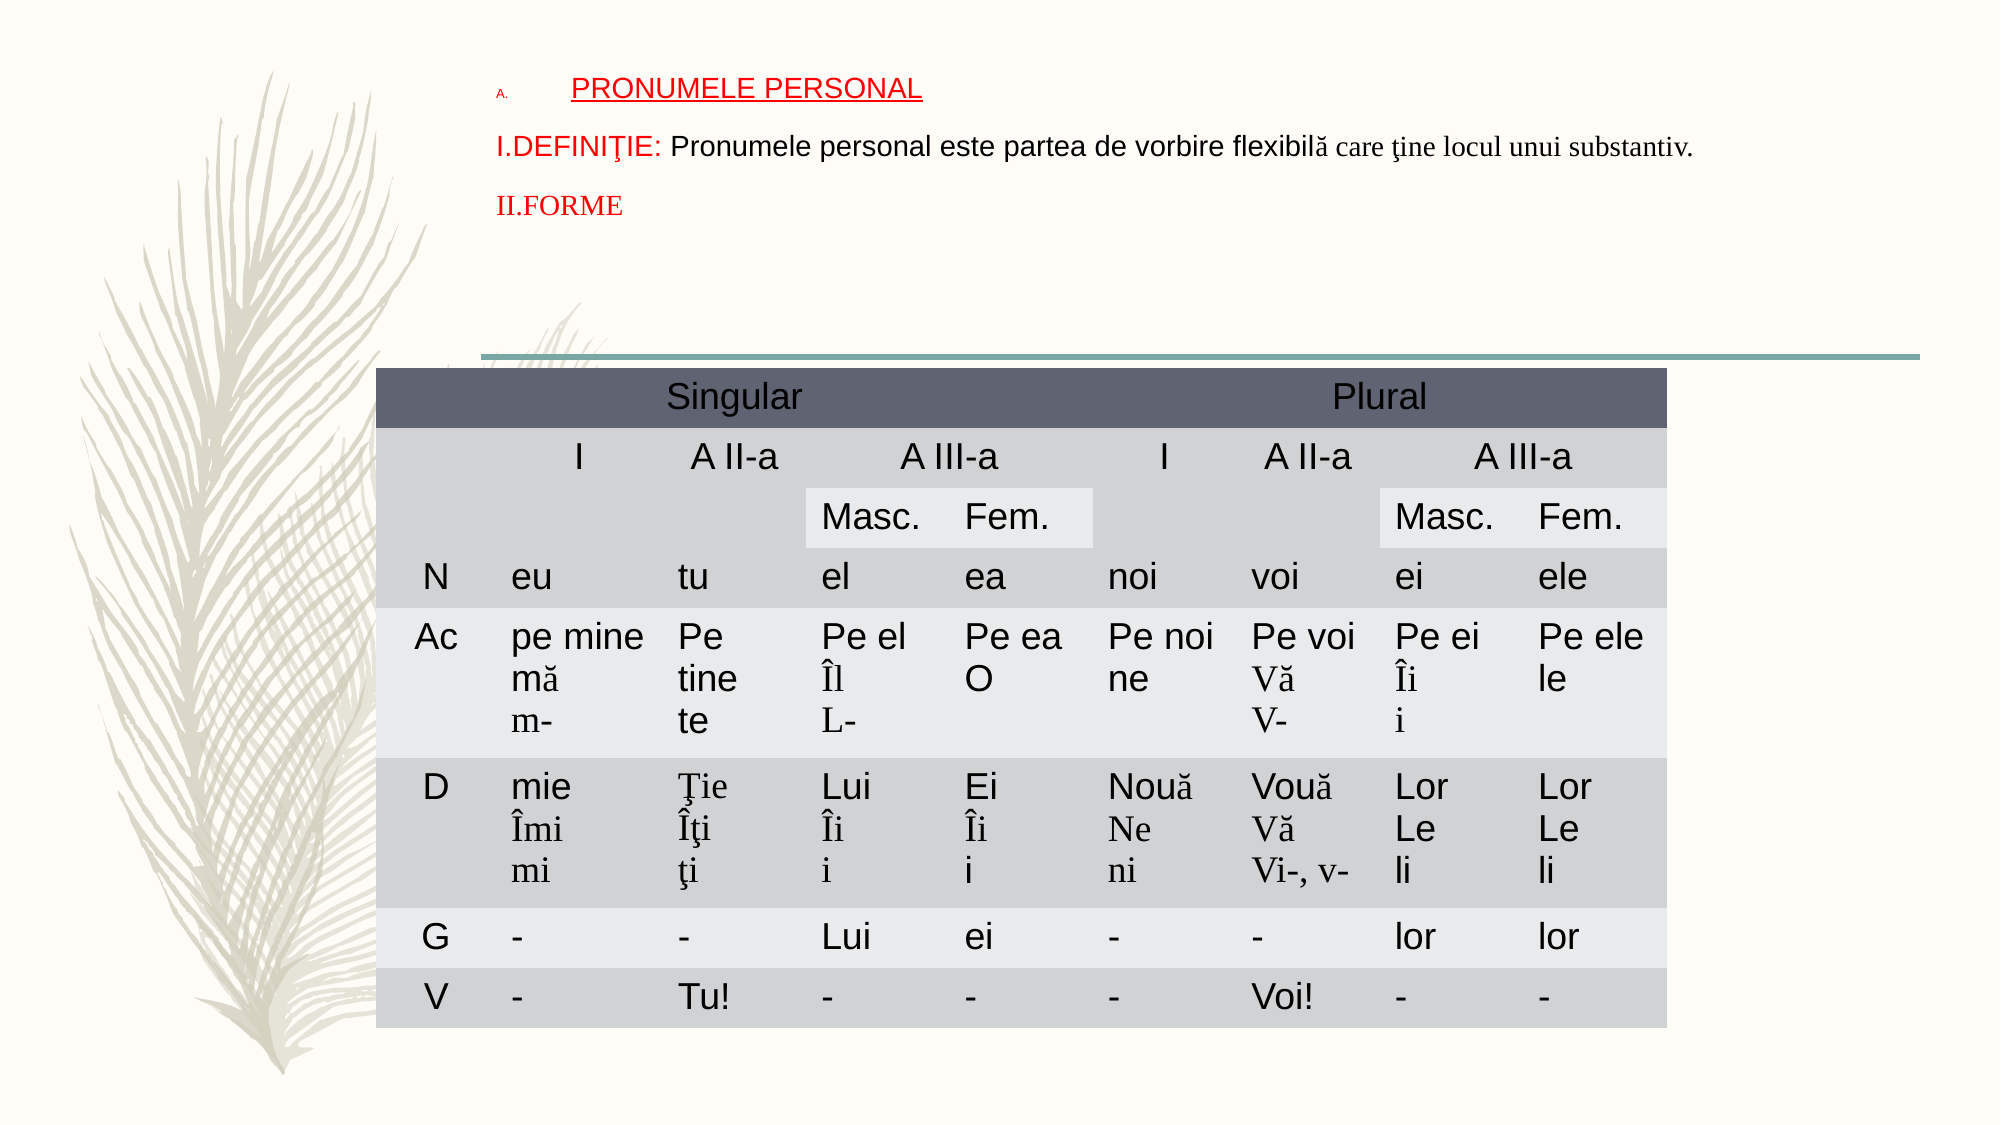

# PRONUMELE PERSONAL
I.DEFINIŢIE: Pronumele personal este partea de vorbire flexibilă care ţine locul unui substantiv.
II.FORME
| Singular | | | | | Plural | | | |
| --- | --- | --- | --- | --- | --- | --- | --- | --- |
| | I | A II-a | A III-a | | I | A II-a | A III-a | |
| | | | Masc. | Fem. | | | Masc. | Fem. |
| N | eu | tu | el | ea | noi | voi | ei | ele |
| Ac | pe mine mă m- | Pe tine te | Pe el Îl L- | Pe ea O | Pe noi ne | Pe voi Vă V- | Pe ei Îi i | Pe ele le |
| D | mie Îmi mi | Ţie Îţi ţi | Lui Îi i | Ei Îi i | Nouă Ne ni | Vouă Vă Vi-, v- | Lor Le li | Lor Le li |
| G | - | - | Lui | ei | - | - | lor | lor |
| V | - | Tu! | - | - | - | Voi! | - | - |